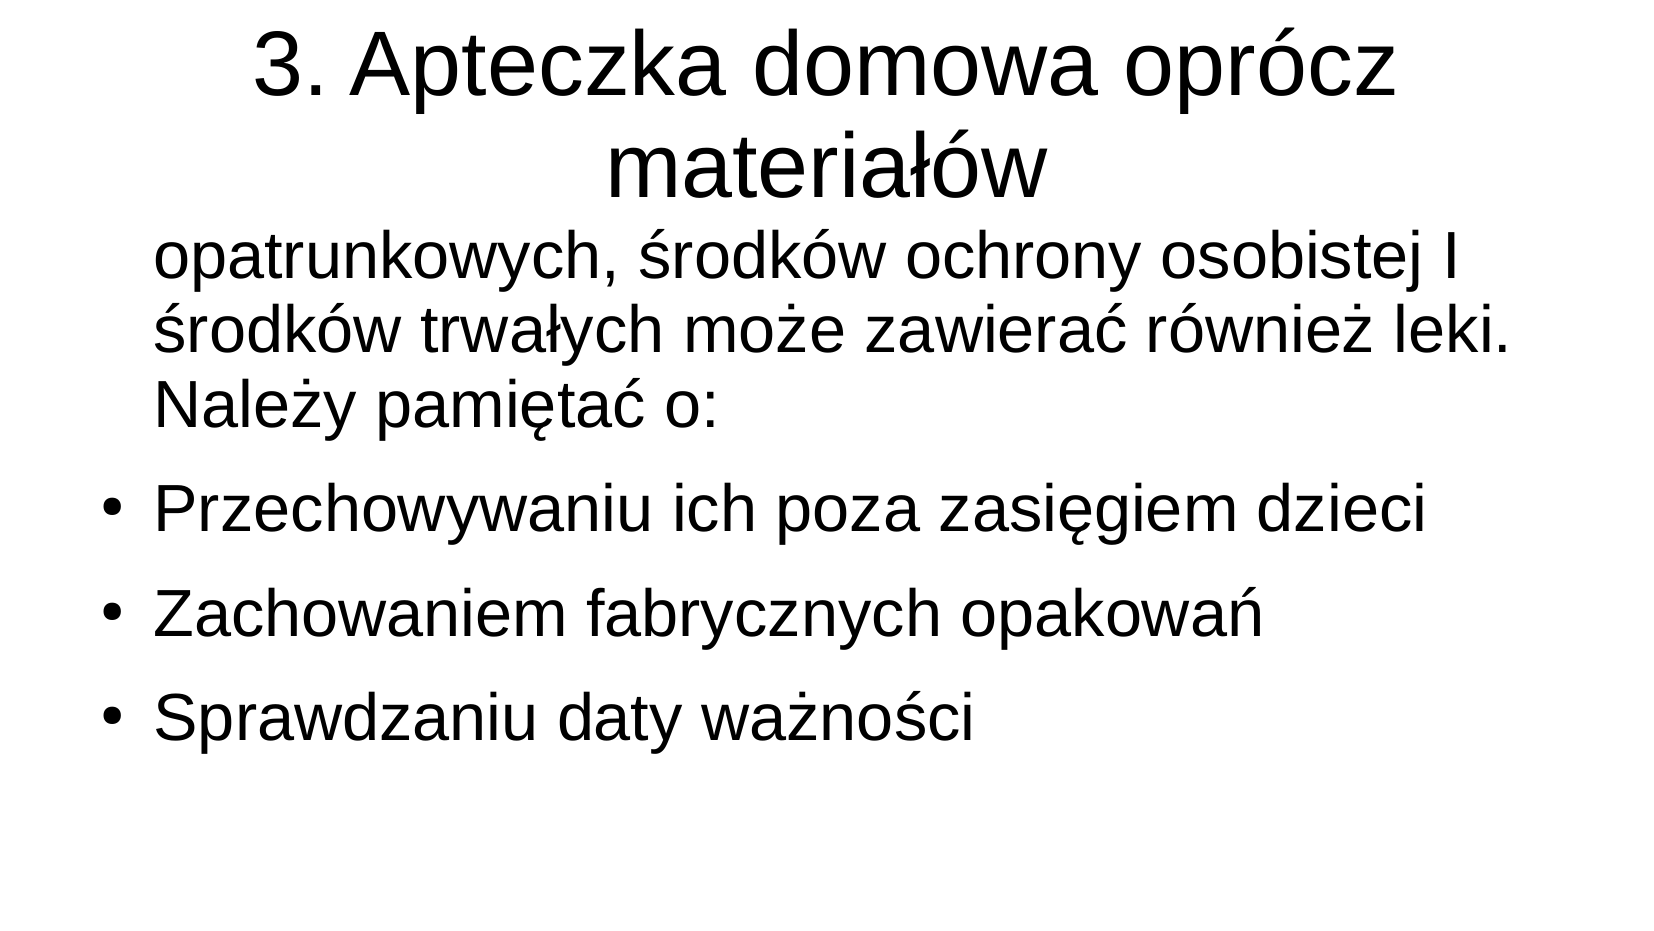

# 3. Apteczka domowa oprócz materiałów
opatrunkowych, środków ochrony osobistej I środków trwałych może zawierać również leki. Należy pamiętać o:
Przechowywaniu ich poza zasięgiem dzieci
Zachowaniem fabrycznych opakowań
Sprawdzaniu daty ważności